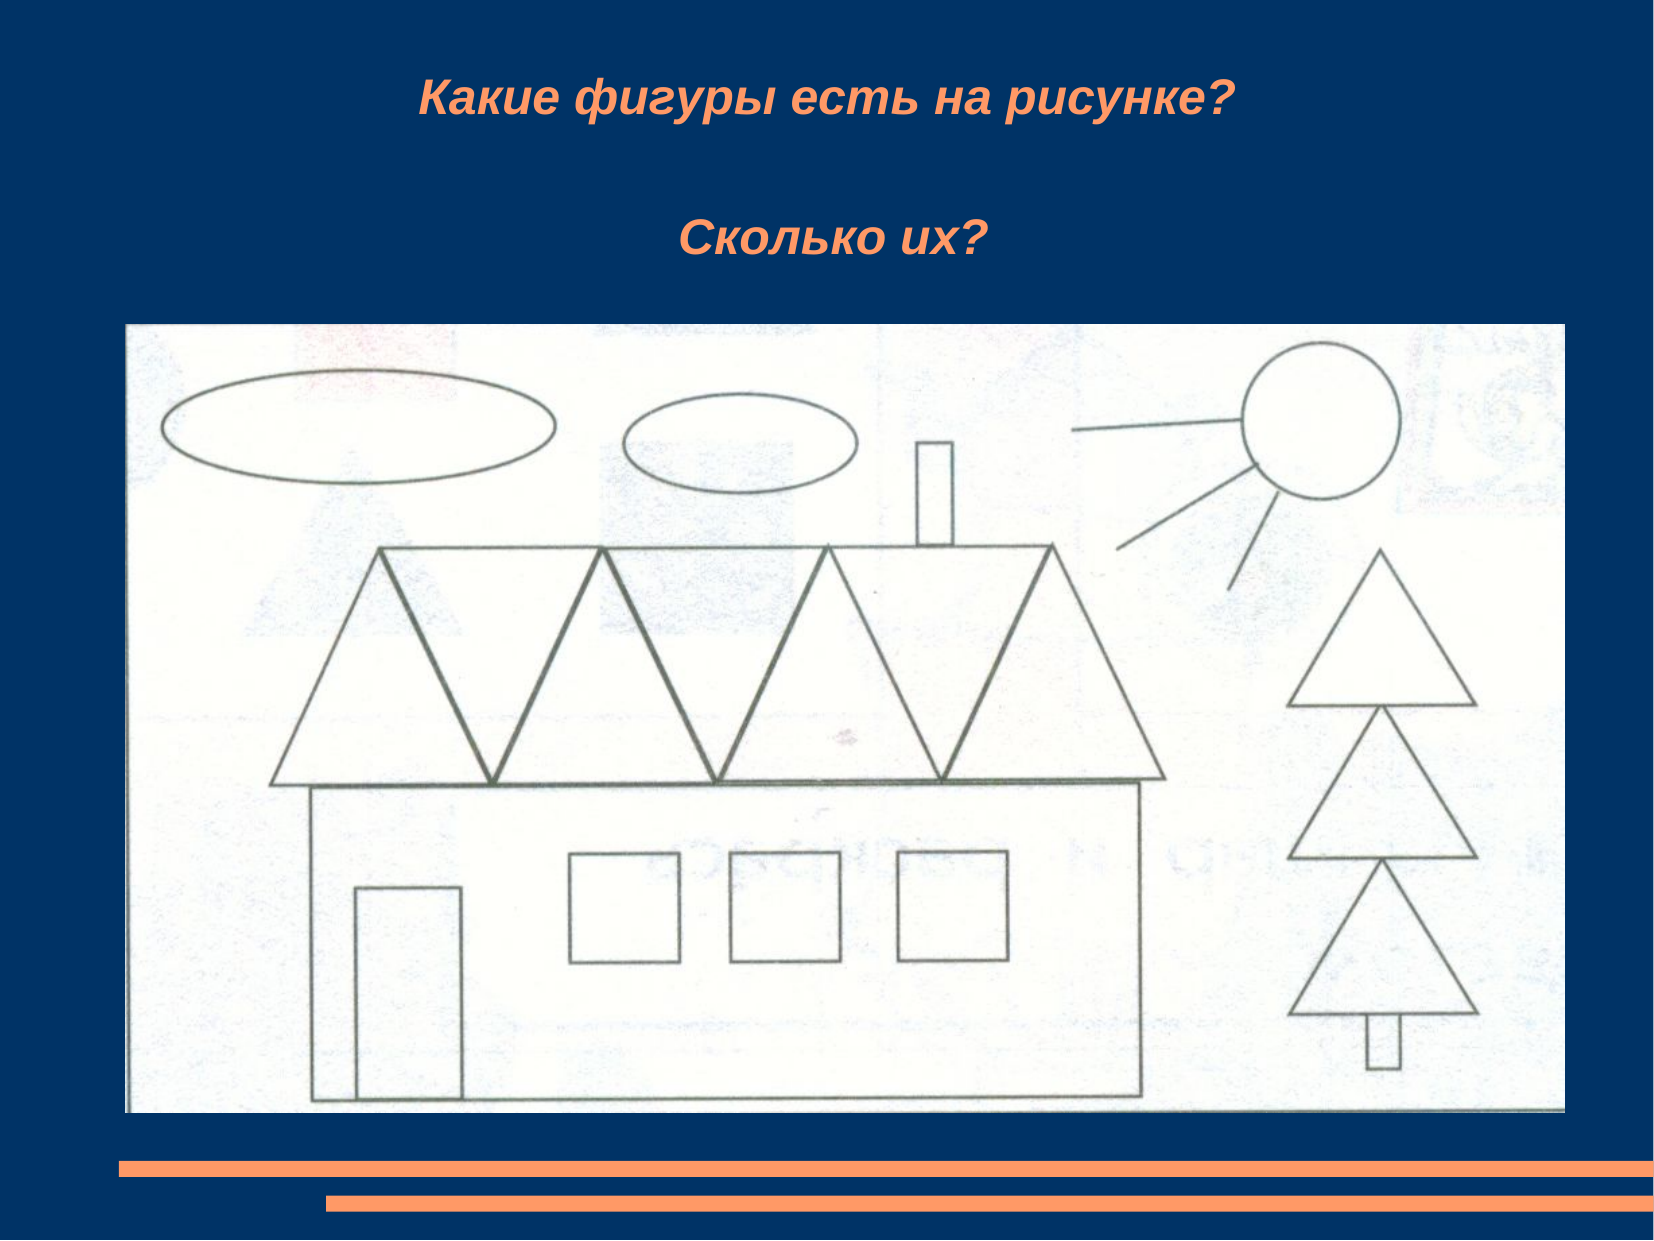

# Какие фигуры есть на рисунке?
Сколько их?